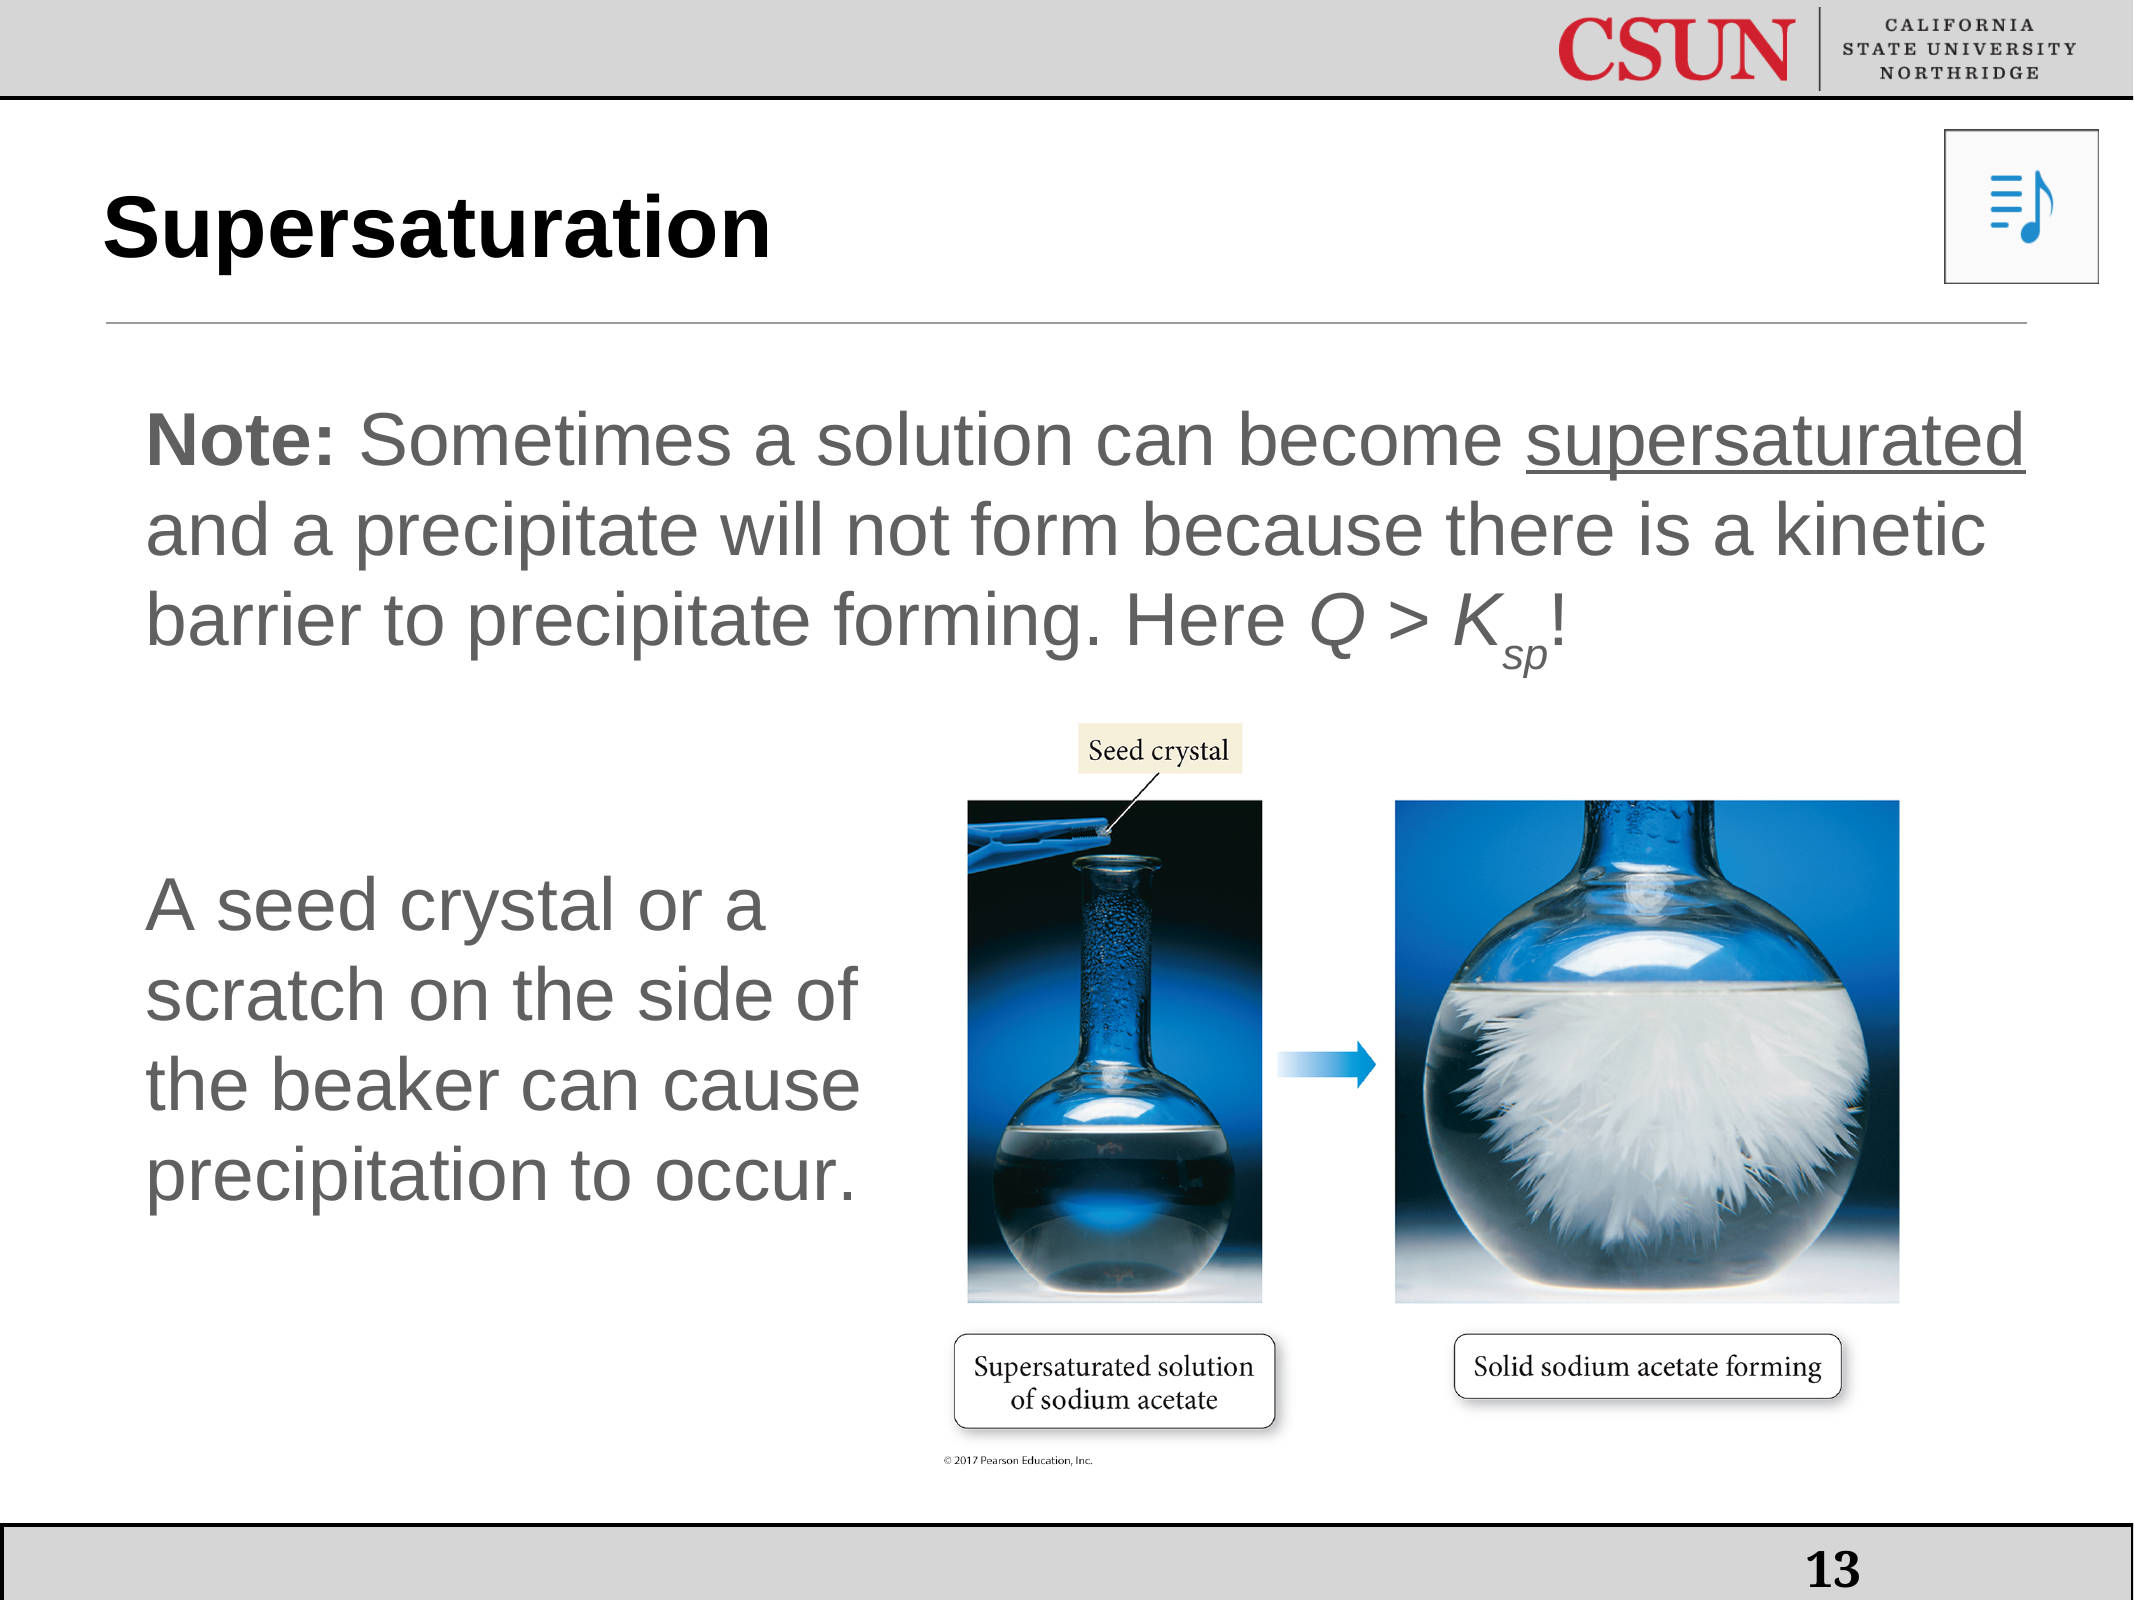

# Supersaturation
Note: Sometimes a solution can become supersaturated and a precipitate will not form because there is a kinetic barrier to precipitate forming. Here Q > Ksp!
A seed crystal or a scratch on the side of the beaker can cause precipitation to occur.
13